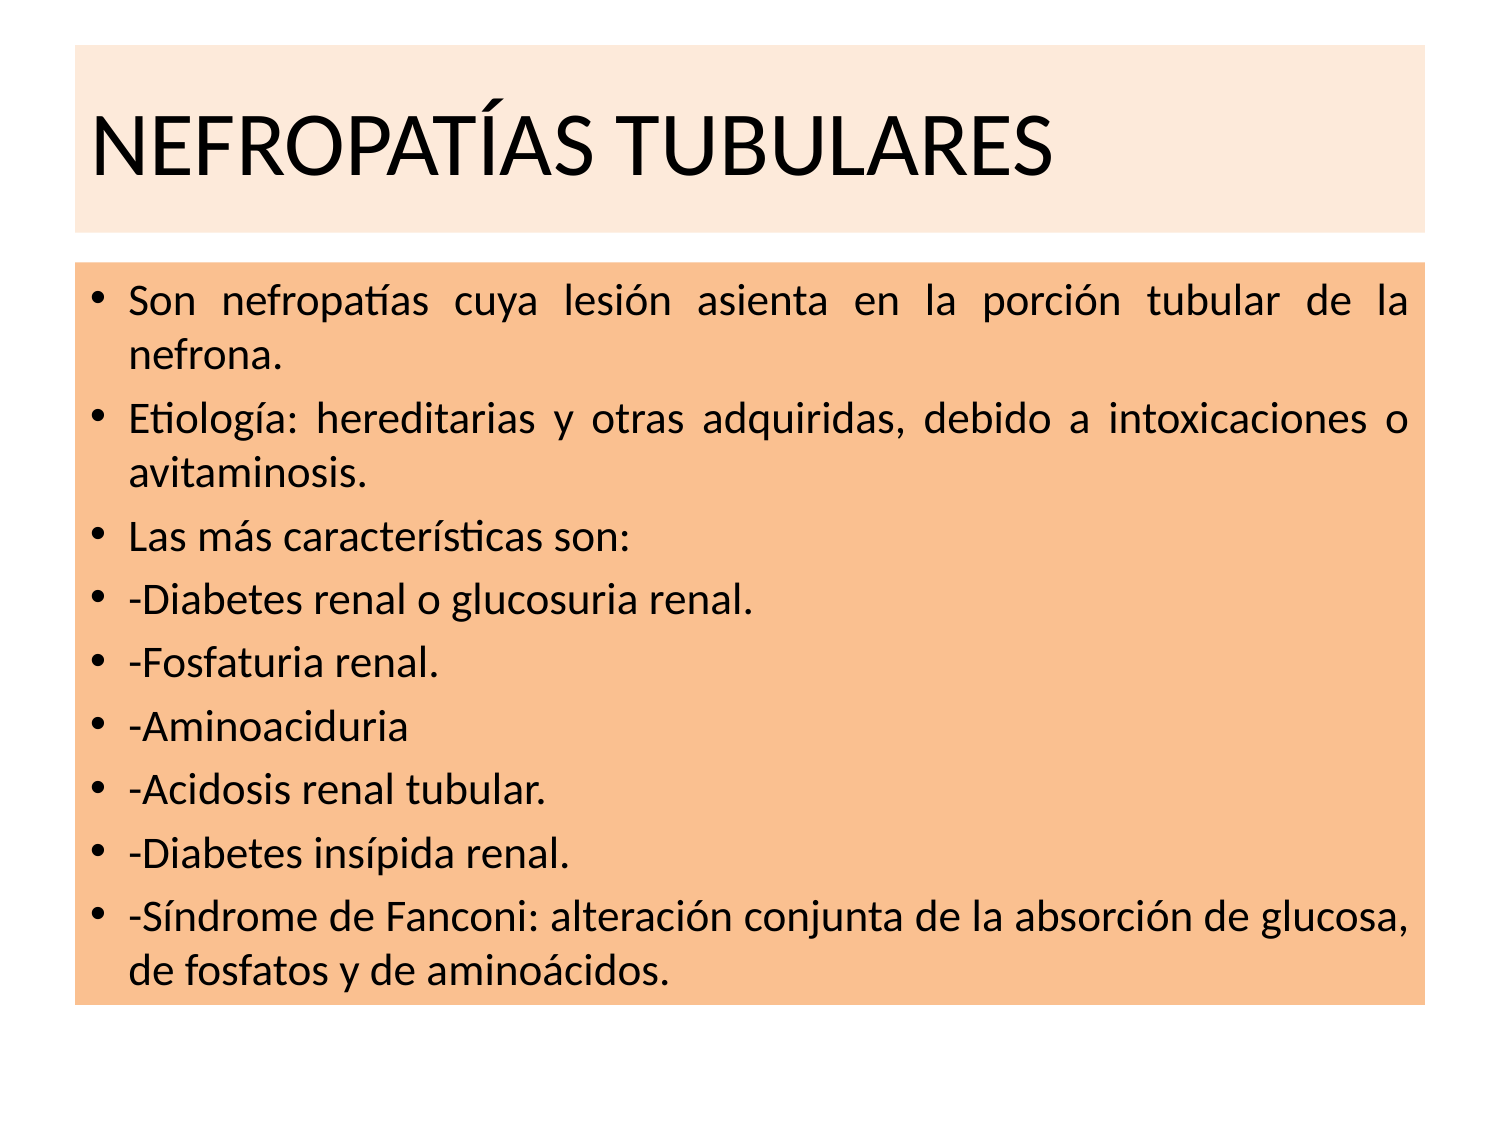

# NEFROPATÍAS TUBULARES
Son nefropatías cuya lesión asienta en la porción tubular de la nefrona.
Etiología: hereditarias y otras adquiridas, debido a intoxicaciones o avitaminosis.
Las más características son:
-Diabetes renal o glucosuria renal.
-Fosfaturia renal.
-Aminoaciduria
-Acidosis renal tubular.
-Diabetes insípida renal.
-Síndrome de Fanconi: alteración conjunta de la absorción de glucosa, de fosfatos y de aminoácidos.